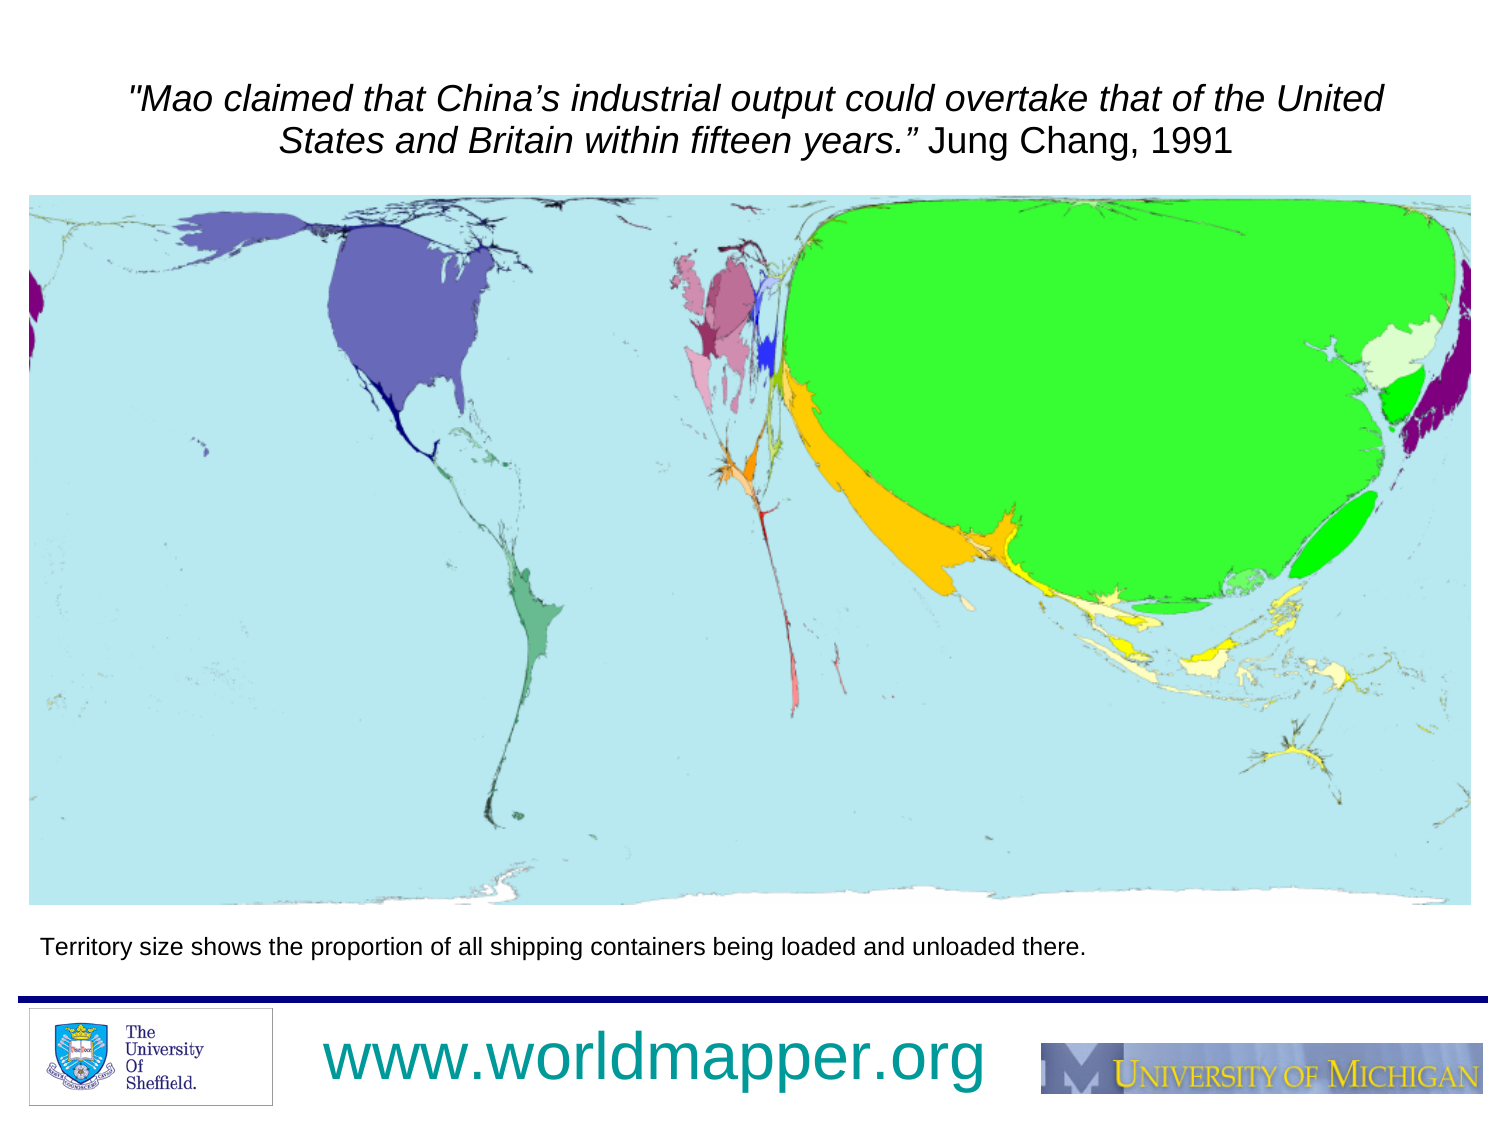

# "Mao claimed that China’s industrial output could overtake that of the United States and Britain within fifteen years.” Jung Chang, 1991
Territory size shows the proportion of all shipping containers being loaded and unloaded there.